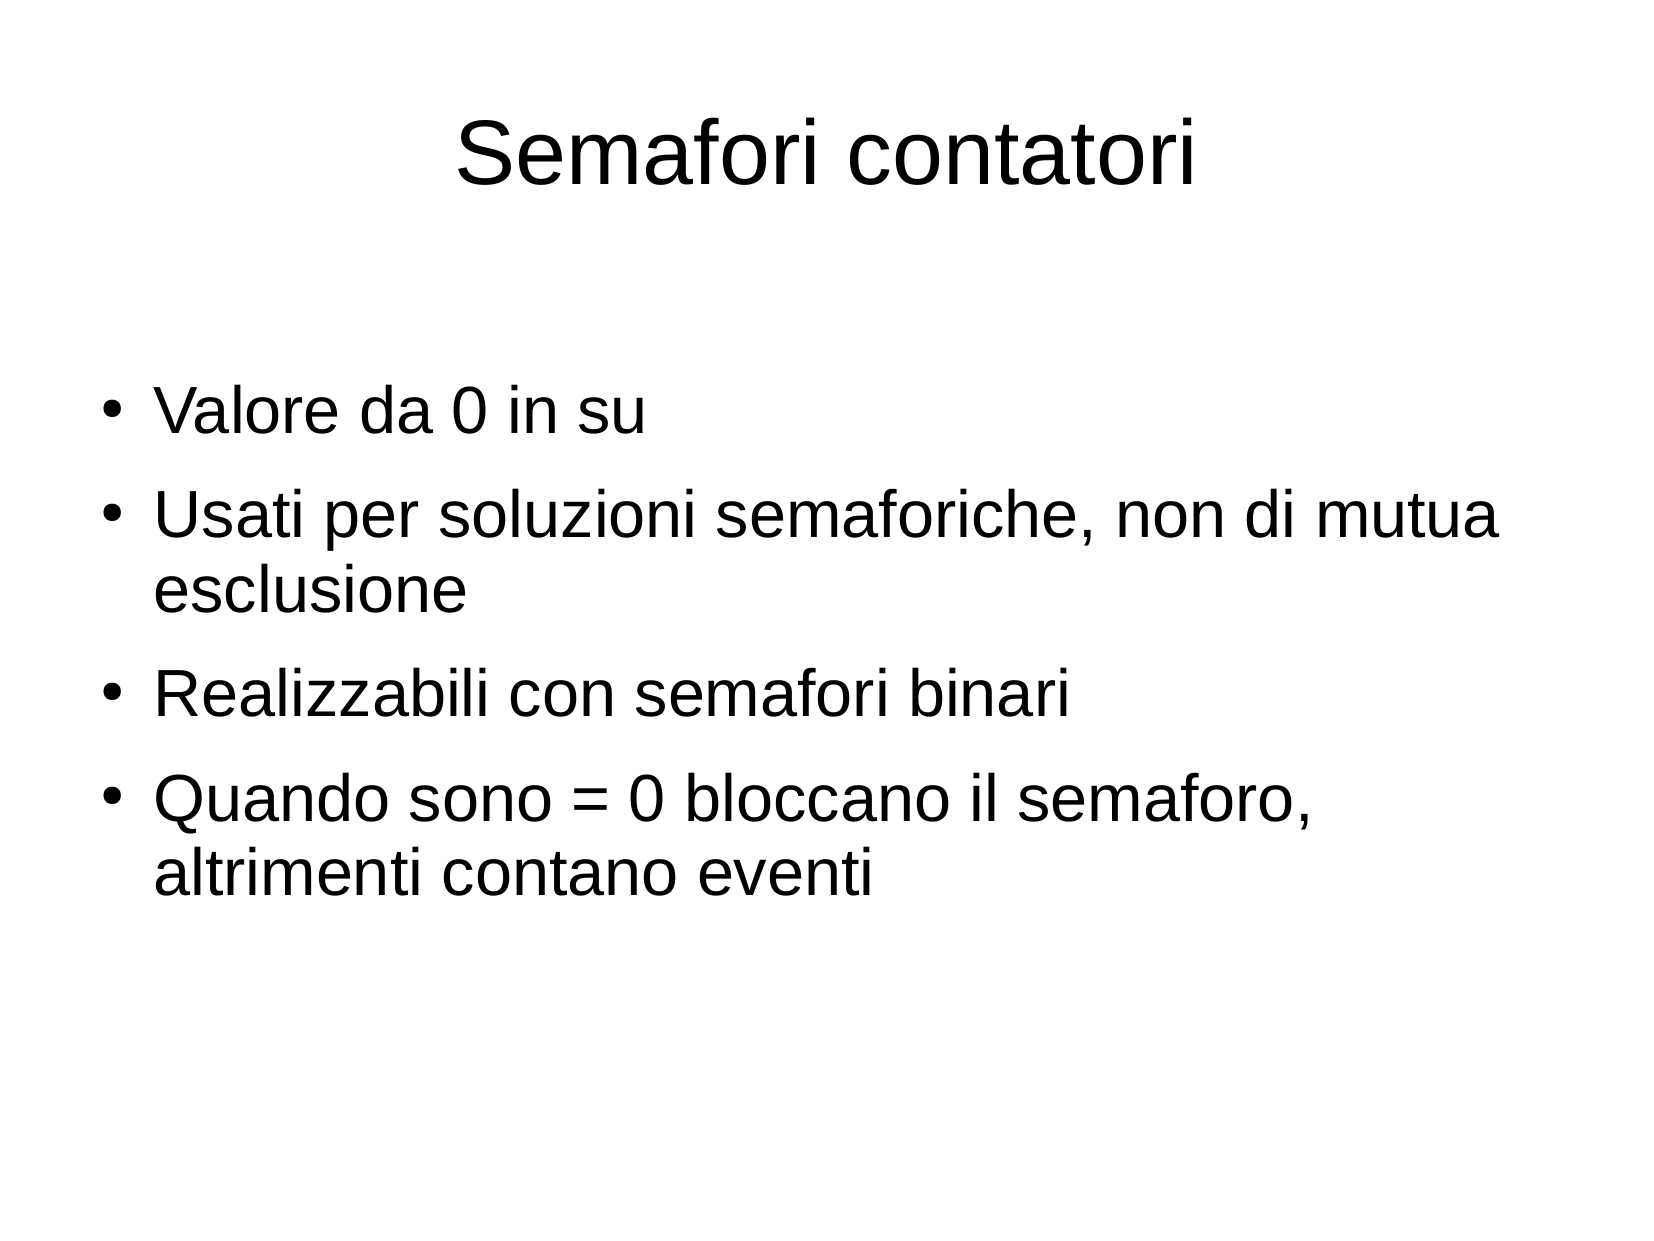

# Semafori contatori
Valore da 0 in su
Usati per soluzioni semaforiche, non di mutua esclusione
Realizzabili con semafori binari
Quando sono = 0 bloccano il semaforo, altrimenti contano eventi